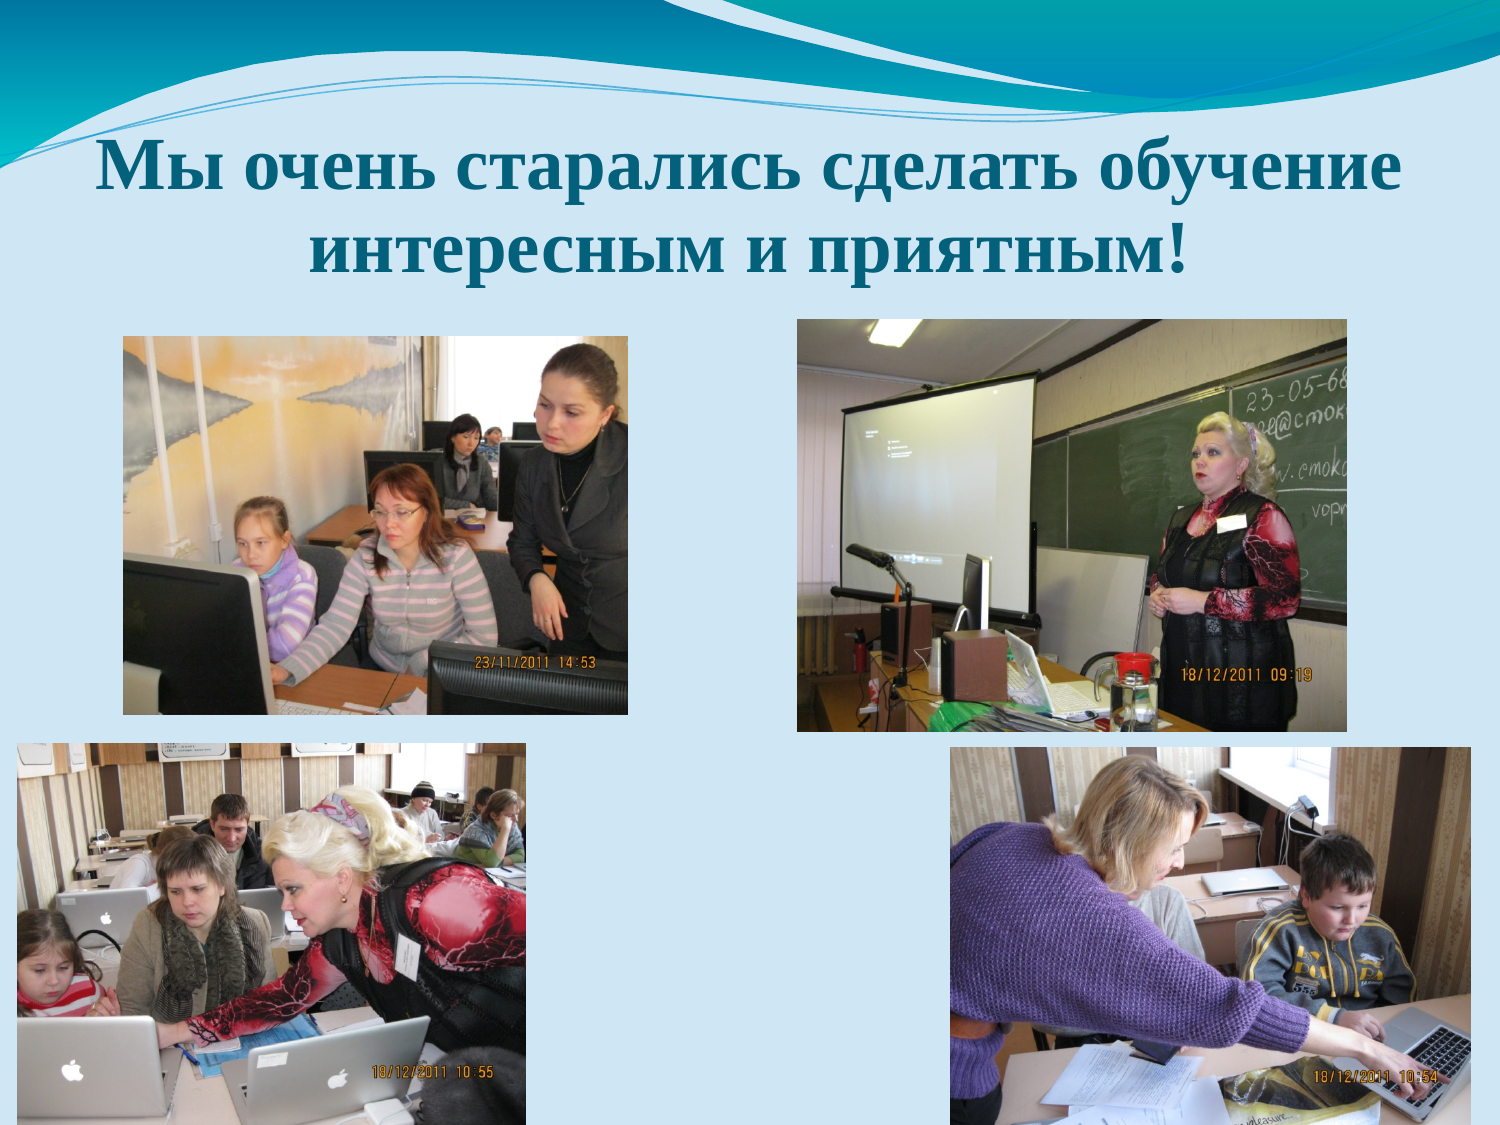

# Мы очень старались сделать обучение интересным и приятным!